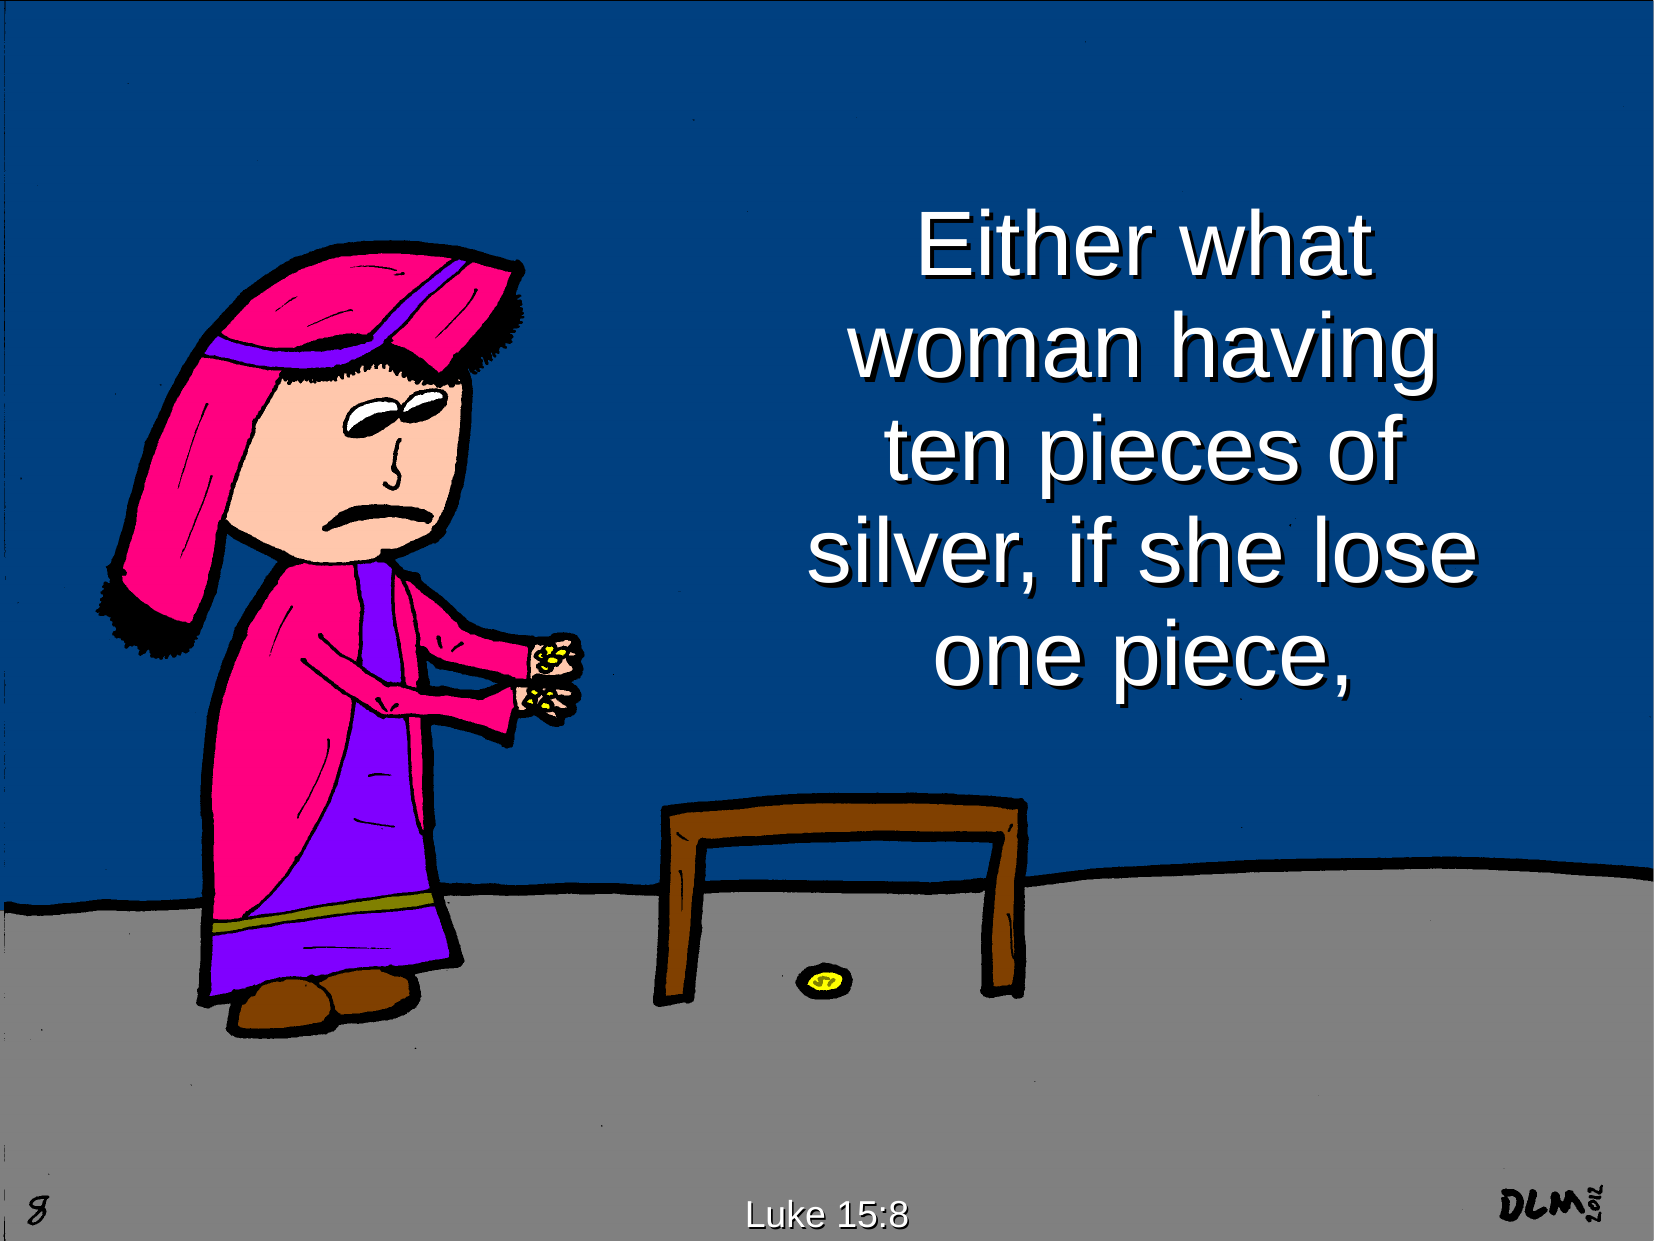

Either what woman having ten pieces of silver, if she lose one piece,
Luke 15:8